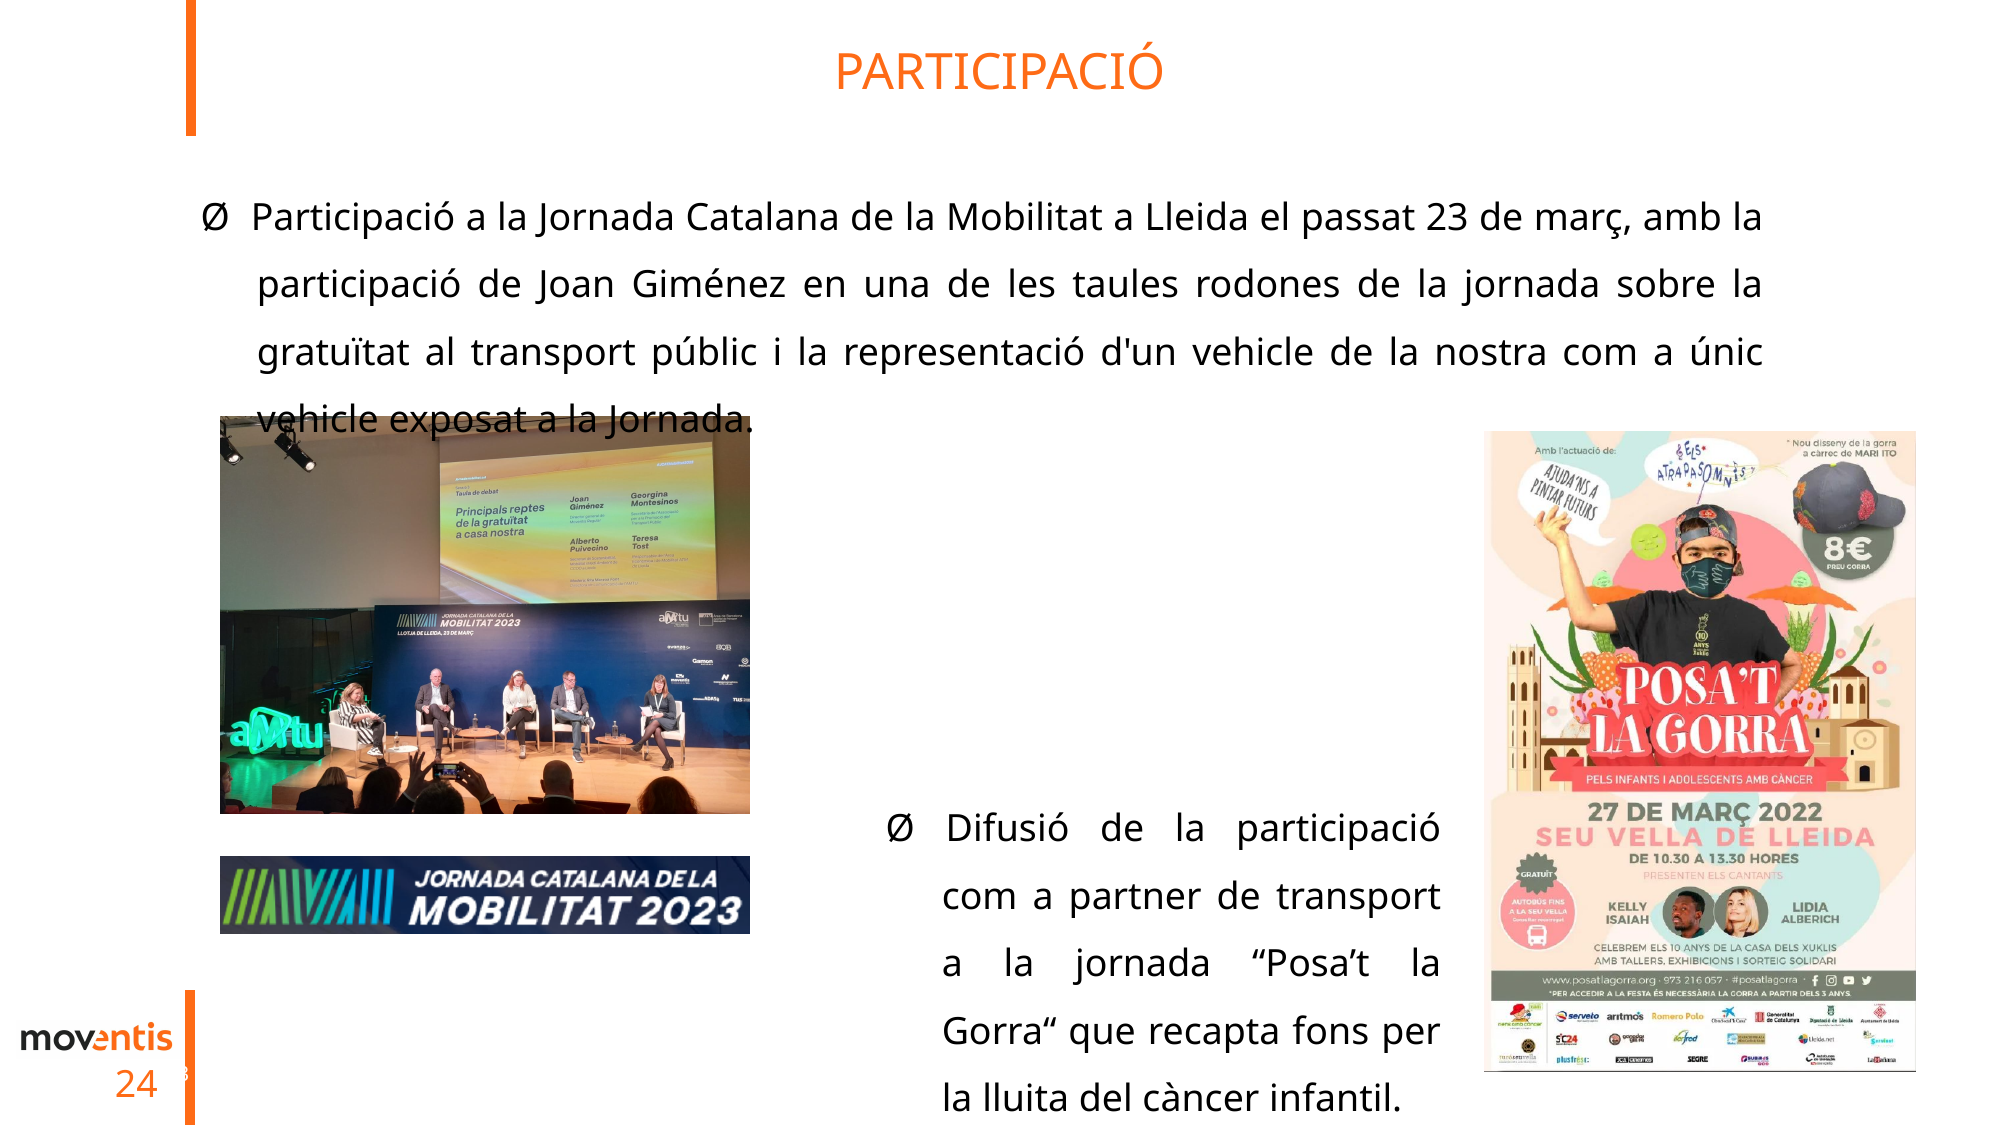

PARTICIPACIÓ
 Participació a la Jornada Catalana de la Mobilitat a Lleida el passat 23 de març, amb la participació de Joan Giménez en una de les taules rodones de la jornada sobre la gratuïtat al transport públic i la representació d'un vehicle de la nostra com a únic vehicle exposat a la Jornada.
 Difusió de la participació com a partner de transport a la jornada “Posa’t la Gorra“ que recapta fons per la lluita del càncer infantil.
31/3/23